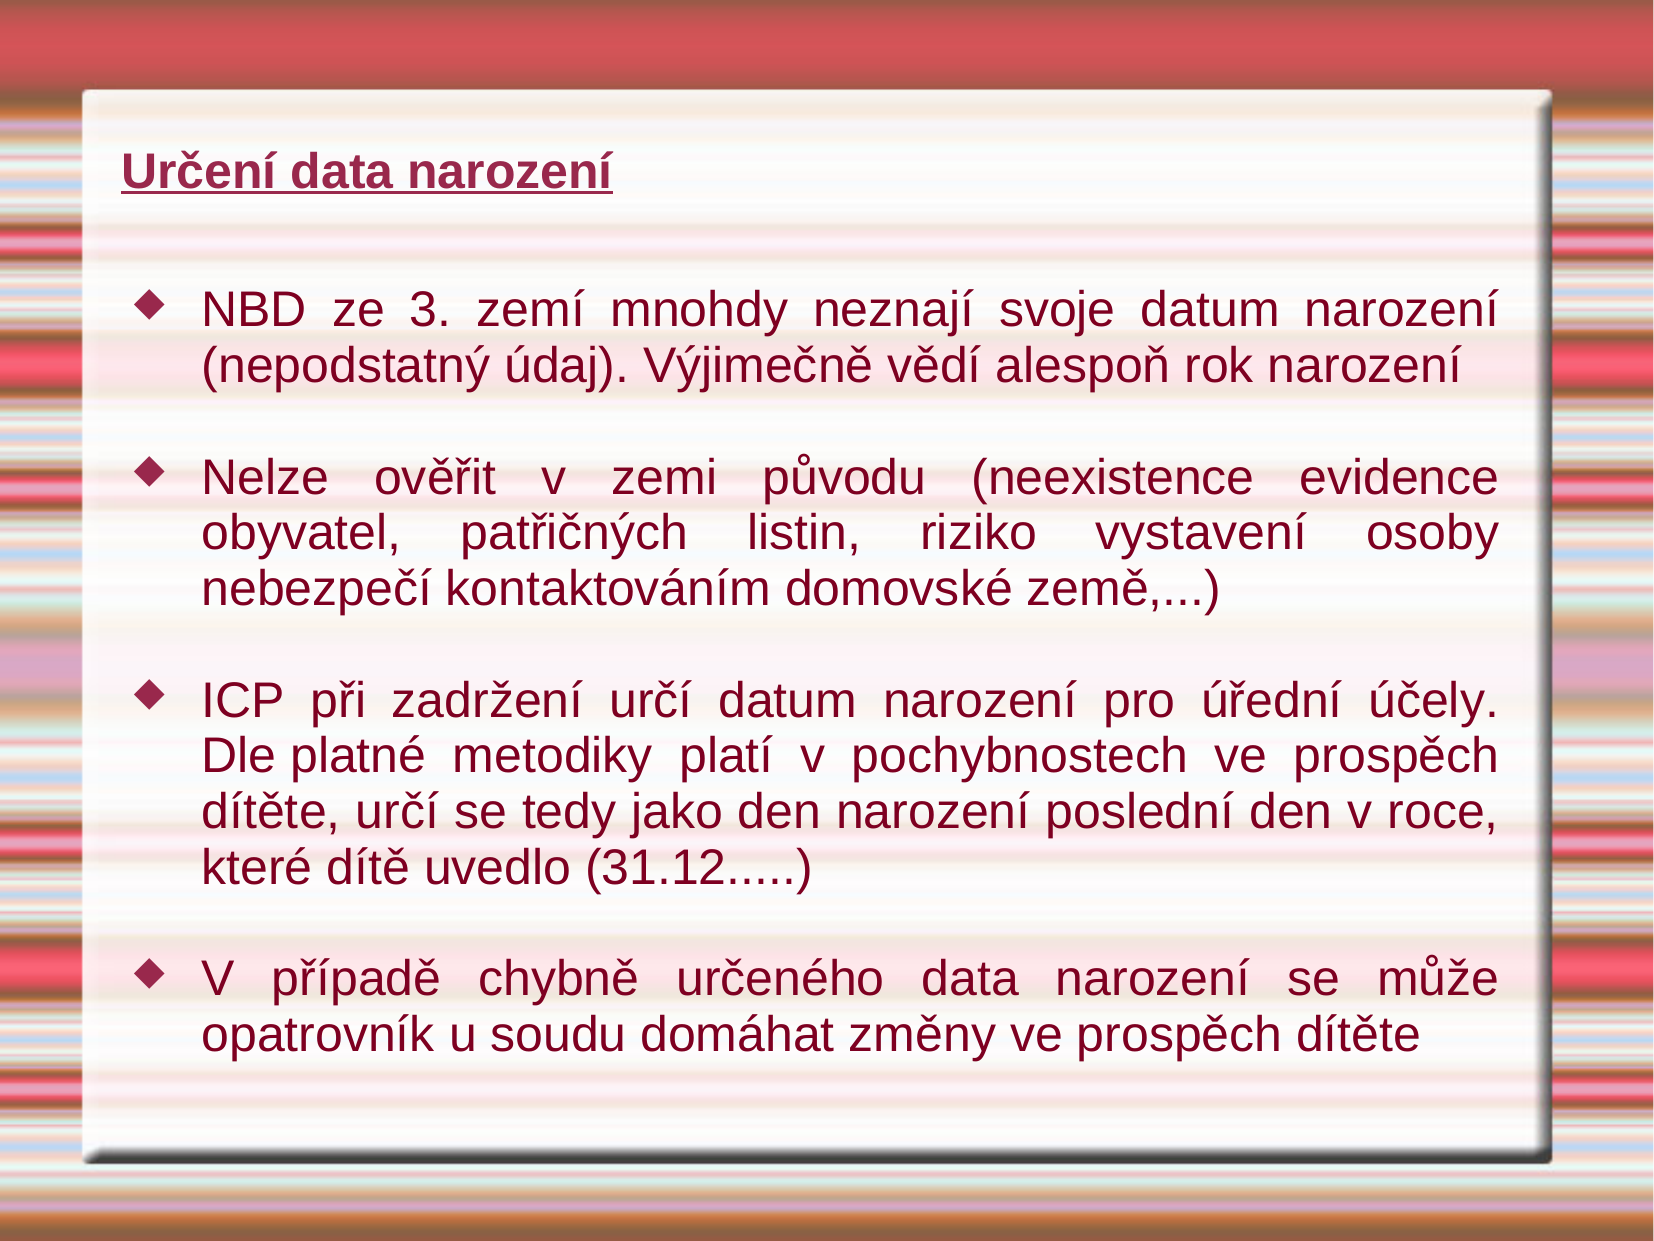

# Určení data narození
NBD ze 3. zemí mnohdy neznají svoje datum narození (nepodstatný údaj). Výjimečně vědí alespoň rok narození
Nelze ověřit v zemi původu (neexistence evidence obyvatel, patřičných listin, riziko vystavení osoby nebezpečí kontaktováním domovské země,...)
ICP při zadržení určí datum narození pro úřední účely. Dle platné metodiky platí v pochybnostech ve prospěch dítěte, určí se tedy jako den narození poslední den v roce, které dítě uvedlo (31.12.....)
V případě chybně určeného data narození se může opatrovník u soudu domáhat změny ve prospěch dítěte